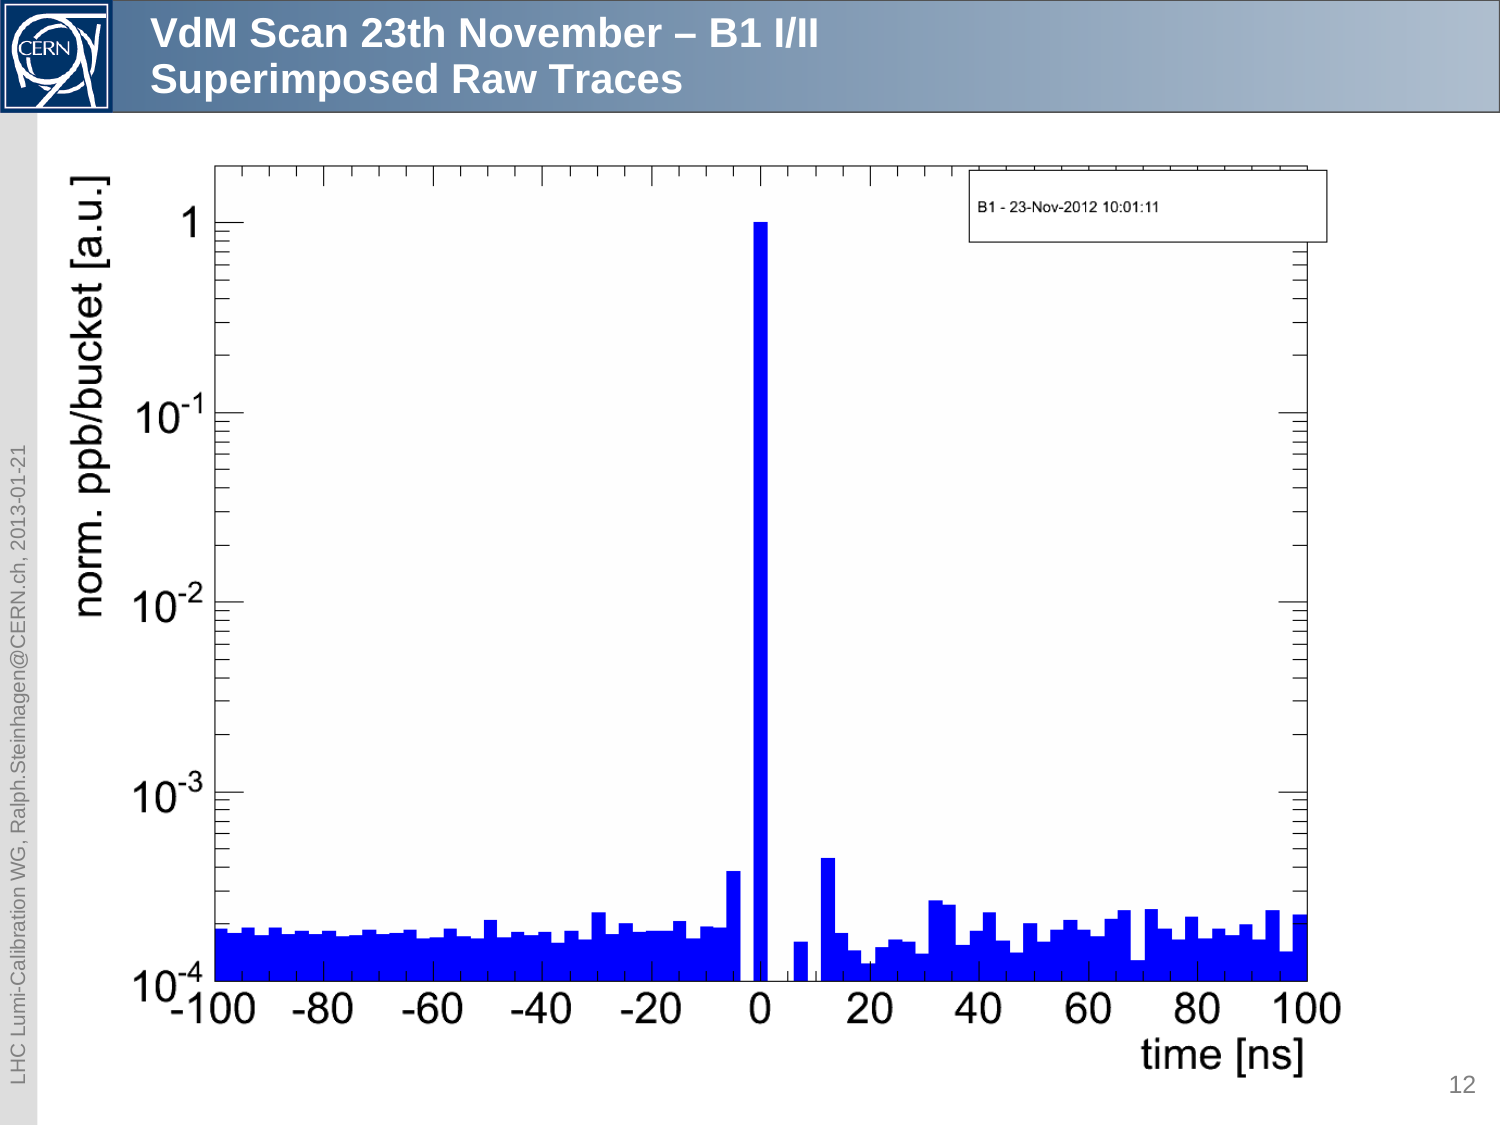

# VdM Scan 23th November – B1 I/II Superimposed Raw Traces